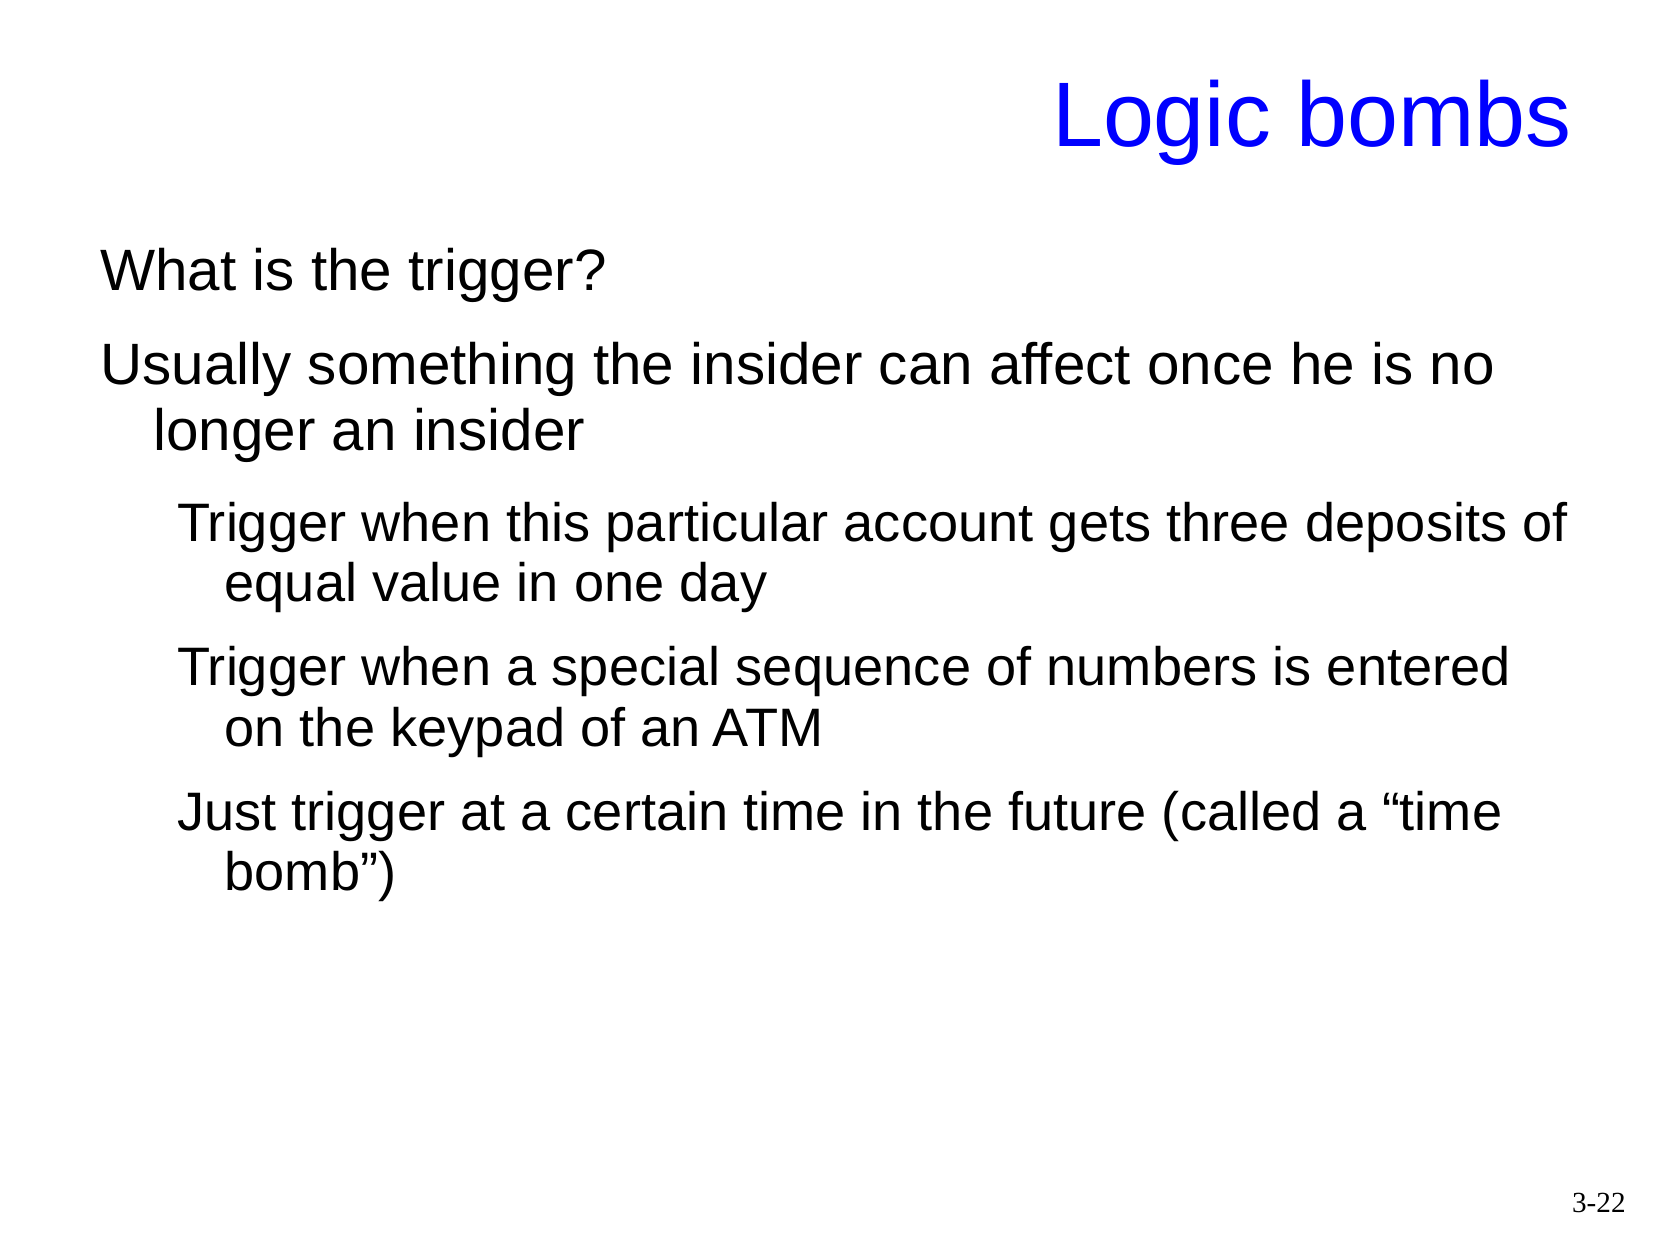

# Logic bombs
What is the trigger?
Usually something the insider can affect once he is no longer an insider
Trigger when this particular account gets three deposits of equal value in one day
Trigger when a special sequence of numbers is entered on the keypad of an ATM
Just trigger at a certain time in the future (called a “time bomb”)